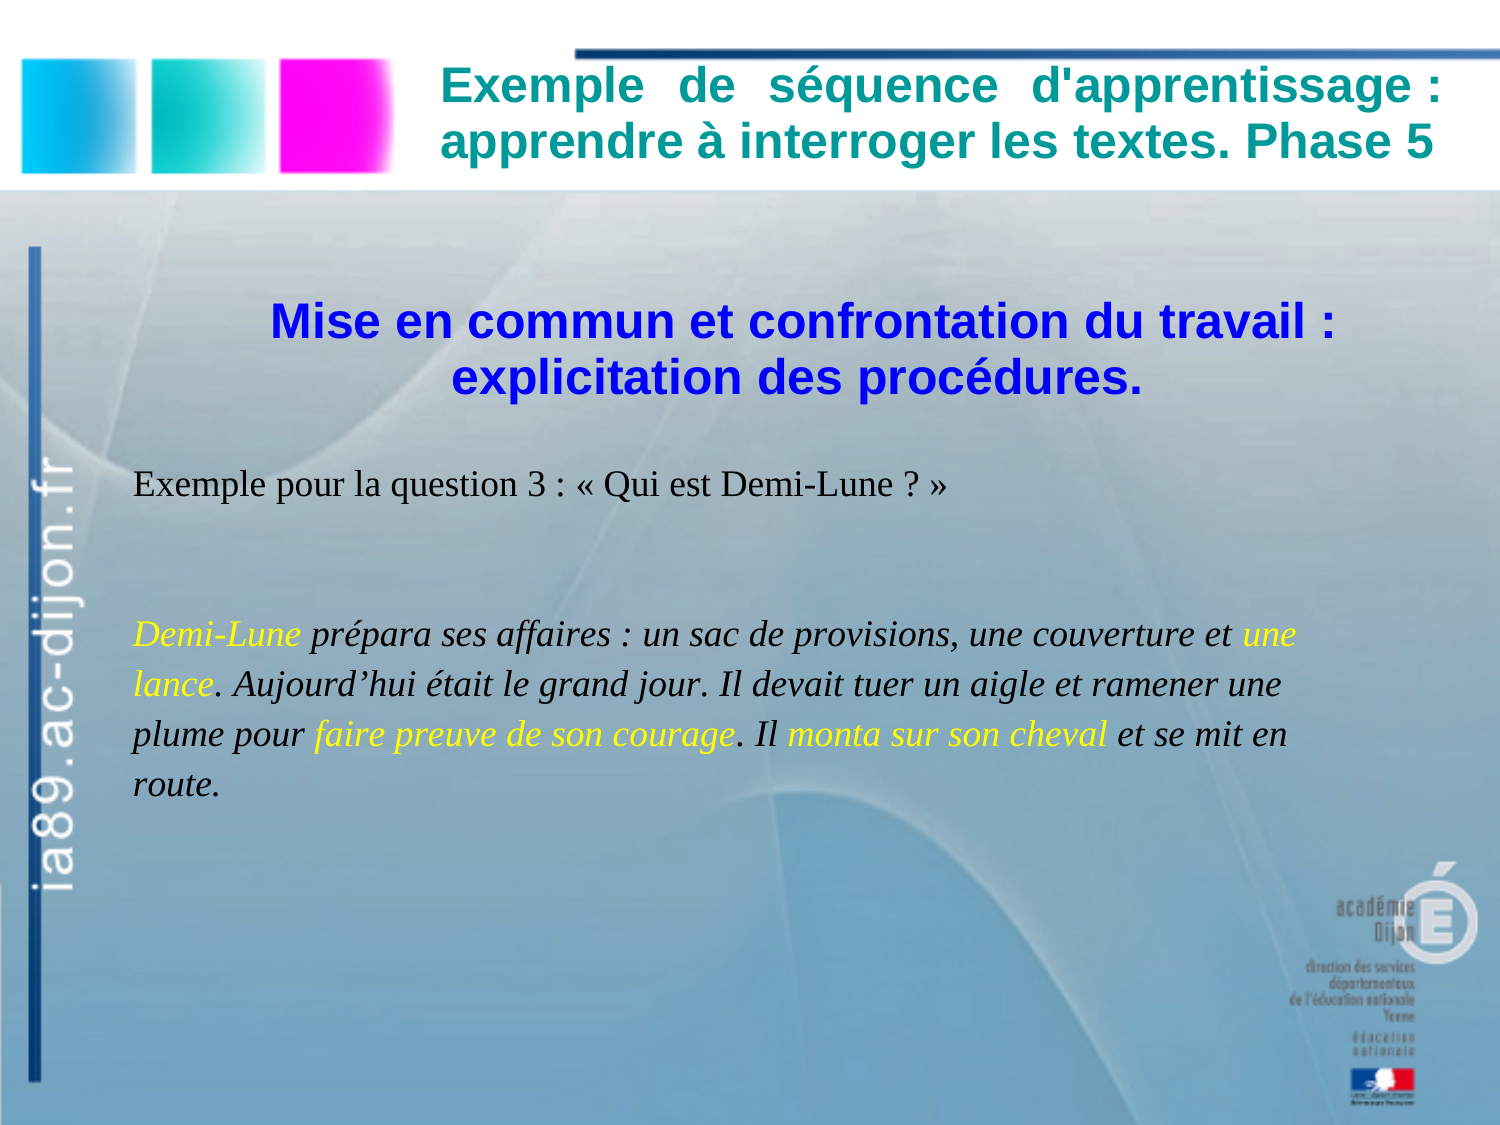

# Exemple de séquence d'apprentissage : apprendre à interroger les textes. Phase 5
 Mise en commun et confrontation du travail : explicitation des procédures.
Exemple pour la question 3 : « Qui est Demi-Lune ? »
Demi-Lune prépara ses affaires : un sac de provisions, une couverture et une
lance. Aujourd’hui était le grand jour. Il devait tuer un aigle et ramener une
plume pour faire preuve de son courage. Il monta sur son cheval et se mit en
route.